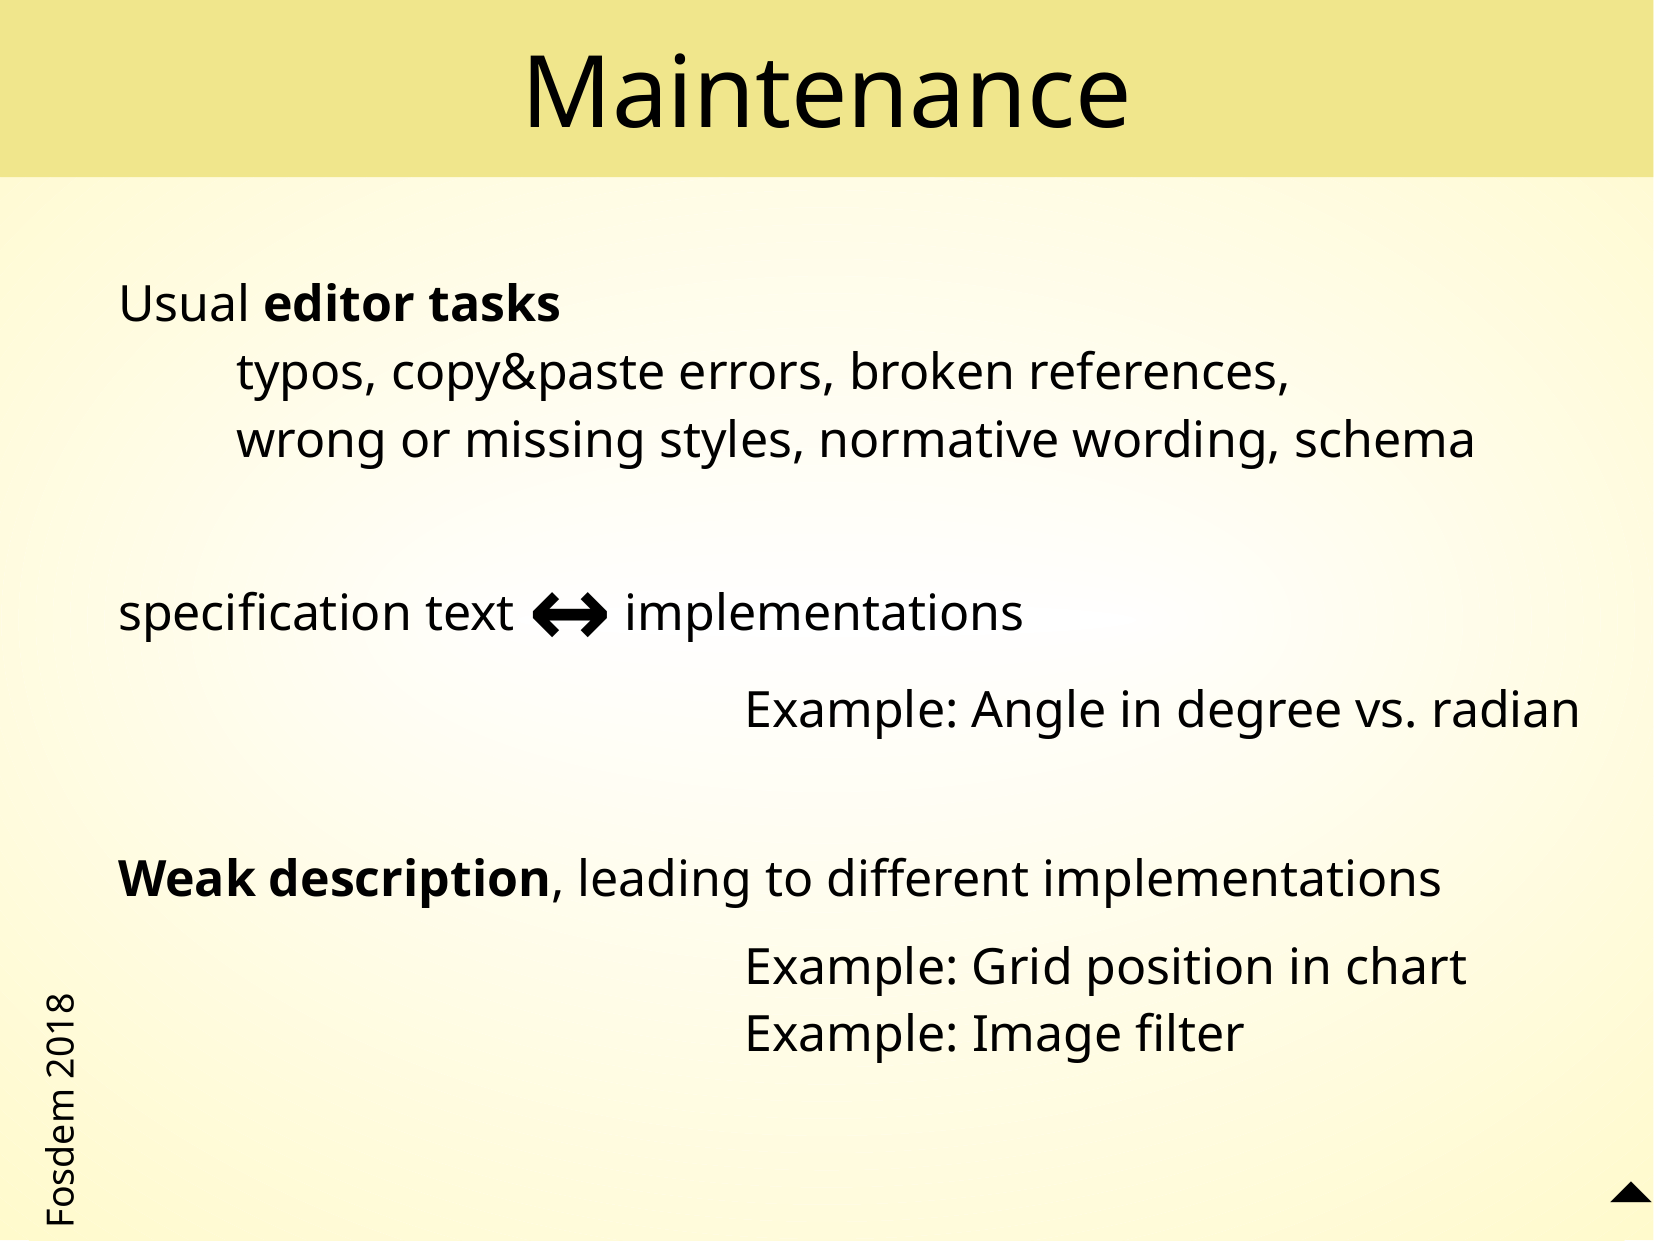

# Maintenance
Usual editor tasks
typos, copy&paste errors, broken references,
wrong or missing styles, normative wording, schema
specification text ↔ implementations
Example: Angle in degree vs. radian
Weak description, leading to different implementations
Fosdem 2018
Example: Grid position in chart
Example: Image filter
⏶